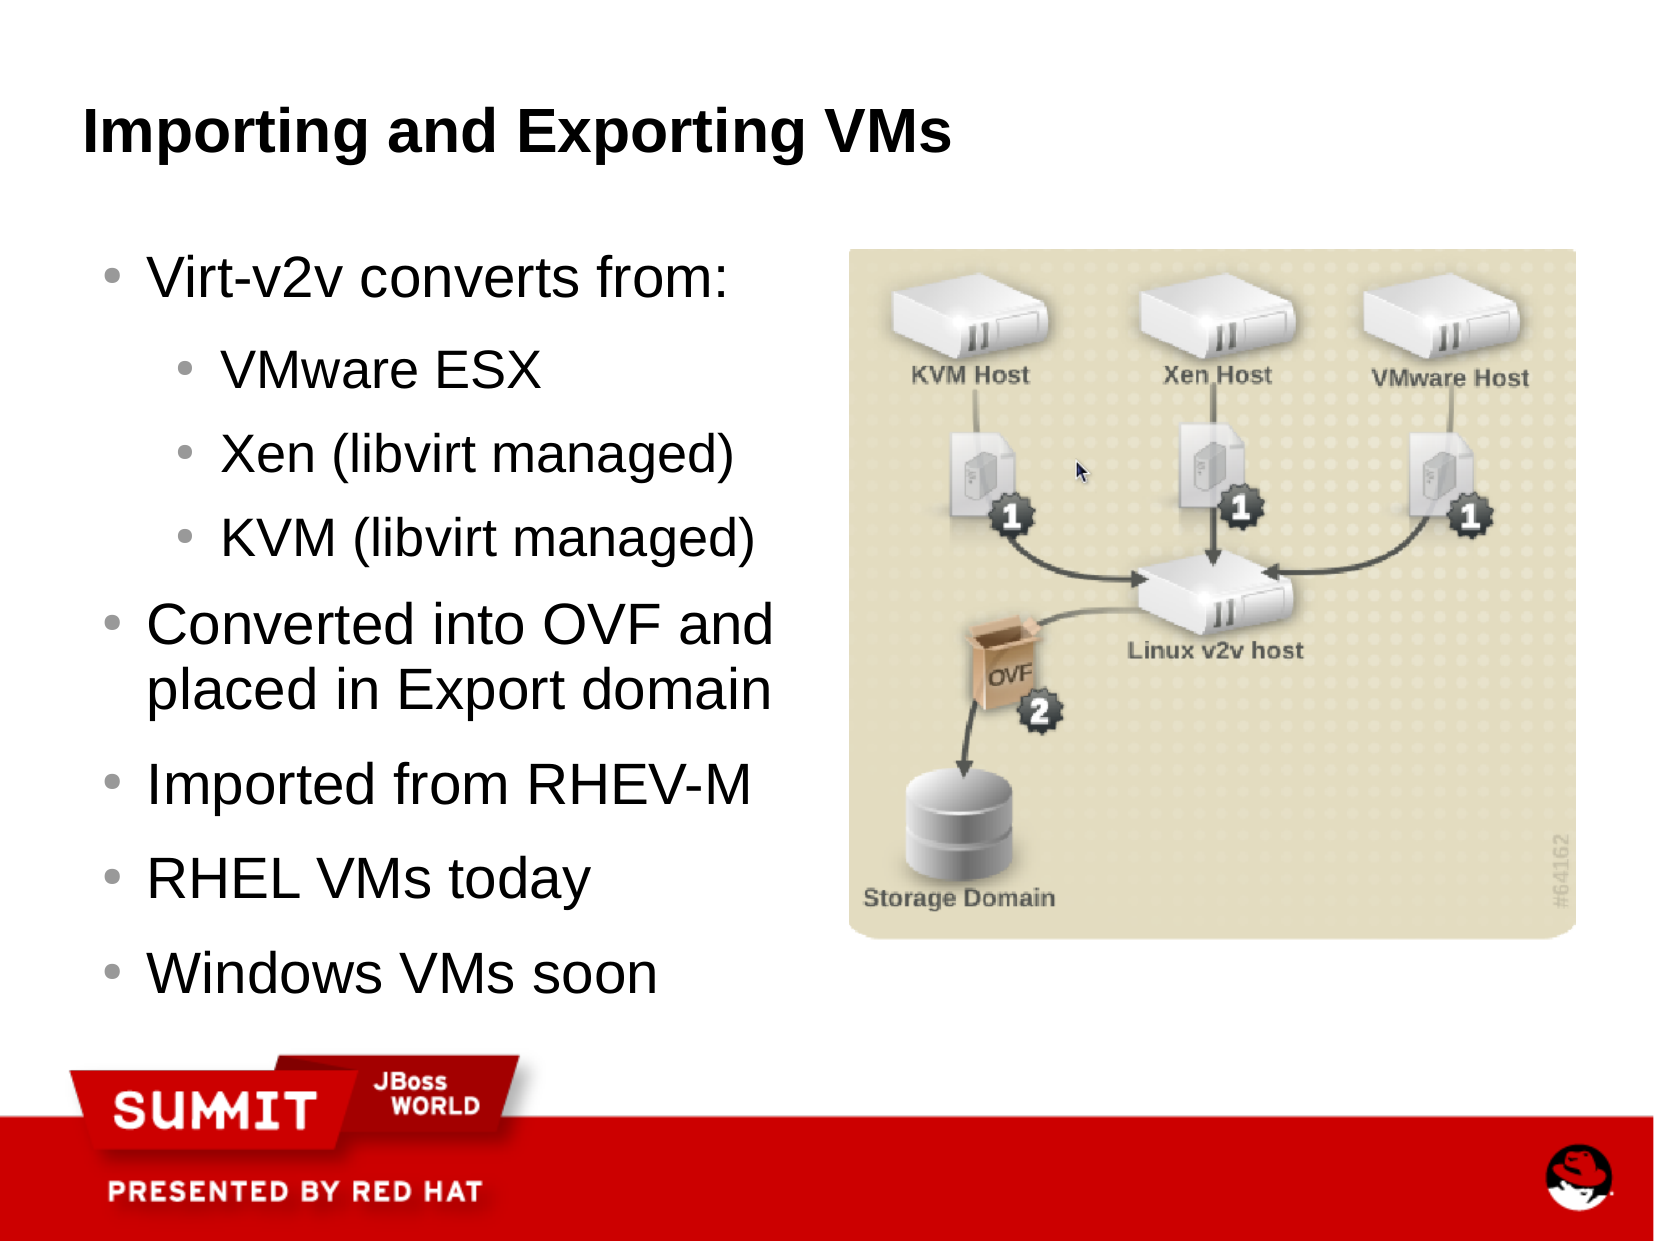

# Importing and Exporting VMs
Virt-v2v converts from:
VMware ESX
Xen (libvirt managed)
KVM (libvirt managed)
Converted into OVF and placed in Export domain
Imported from RHEV-M
RHEL VMs today
Windows VMs soon